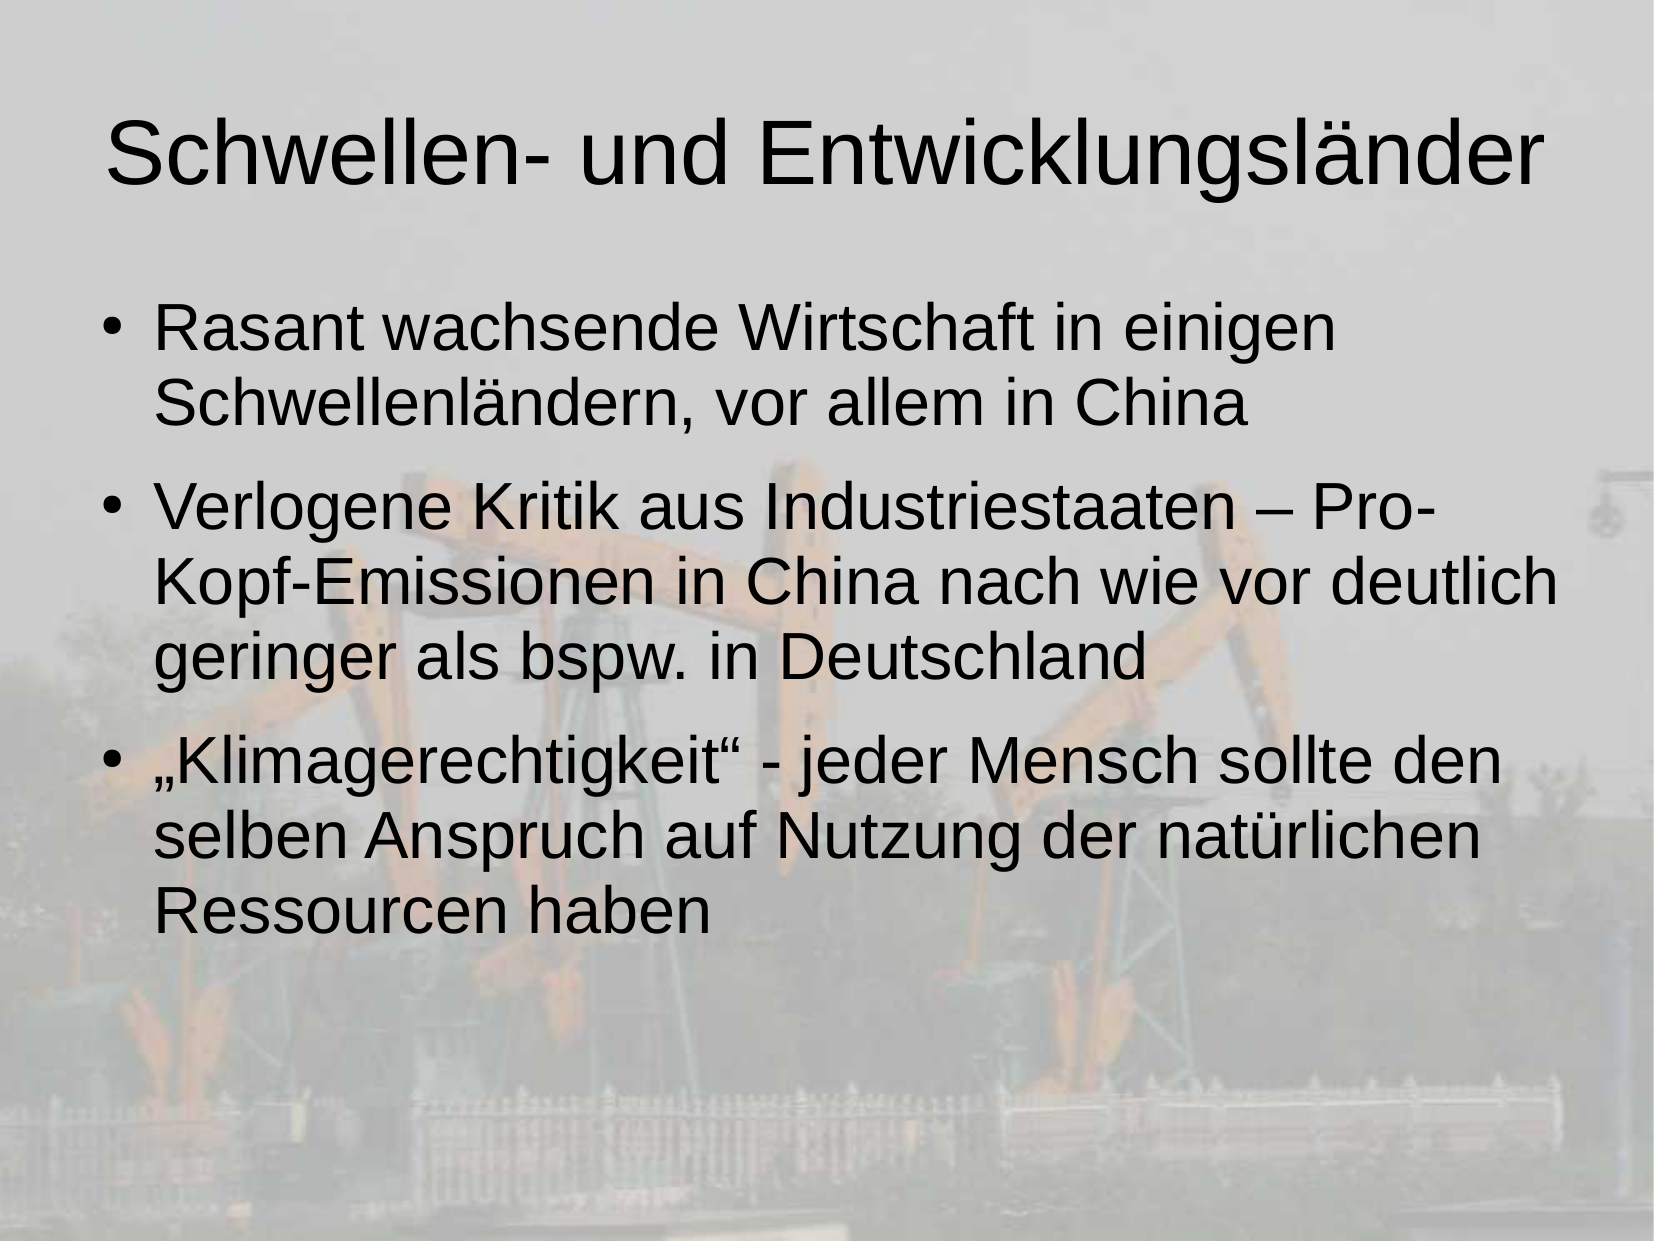

# Schwellen- und Entwicklungsländer
Rasant wachsende Wirtschaft in einigen Schwellenländern, vor allem in China
Verlogene Kritik aus Industriestaaten – Pro-Kopf-Emissionen in China nach wie vor deutlich geringer als bspw. in Deutschland
„Klimagerechtigkeit“ - jeder Mensch sollte den selben Anspruch auf Nutzung der natürlichen Ressourcen haben